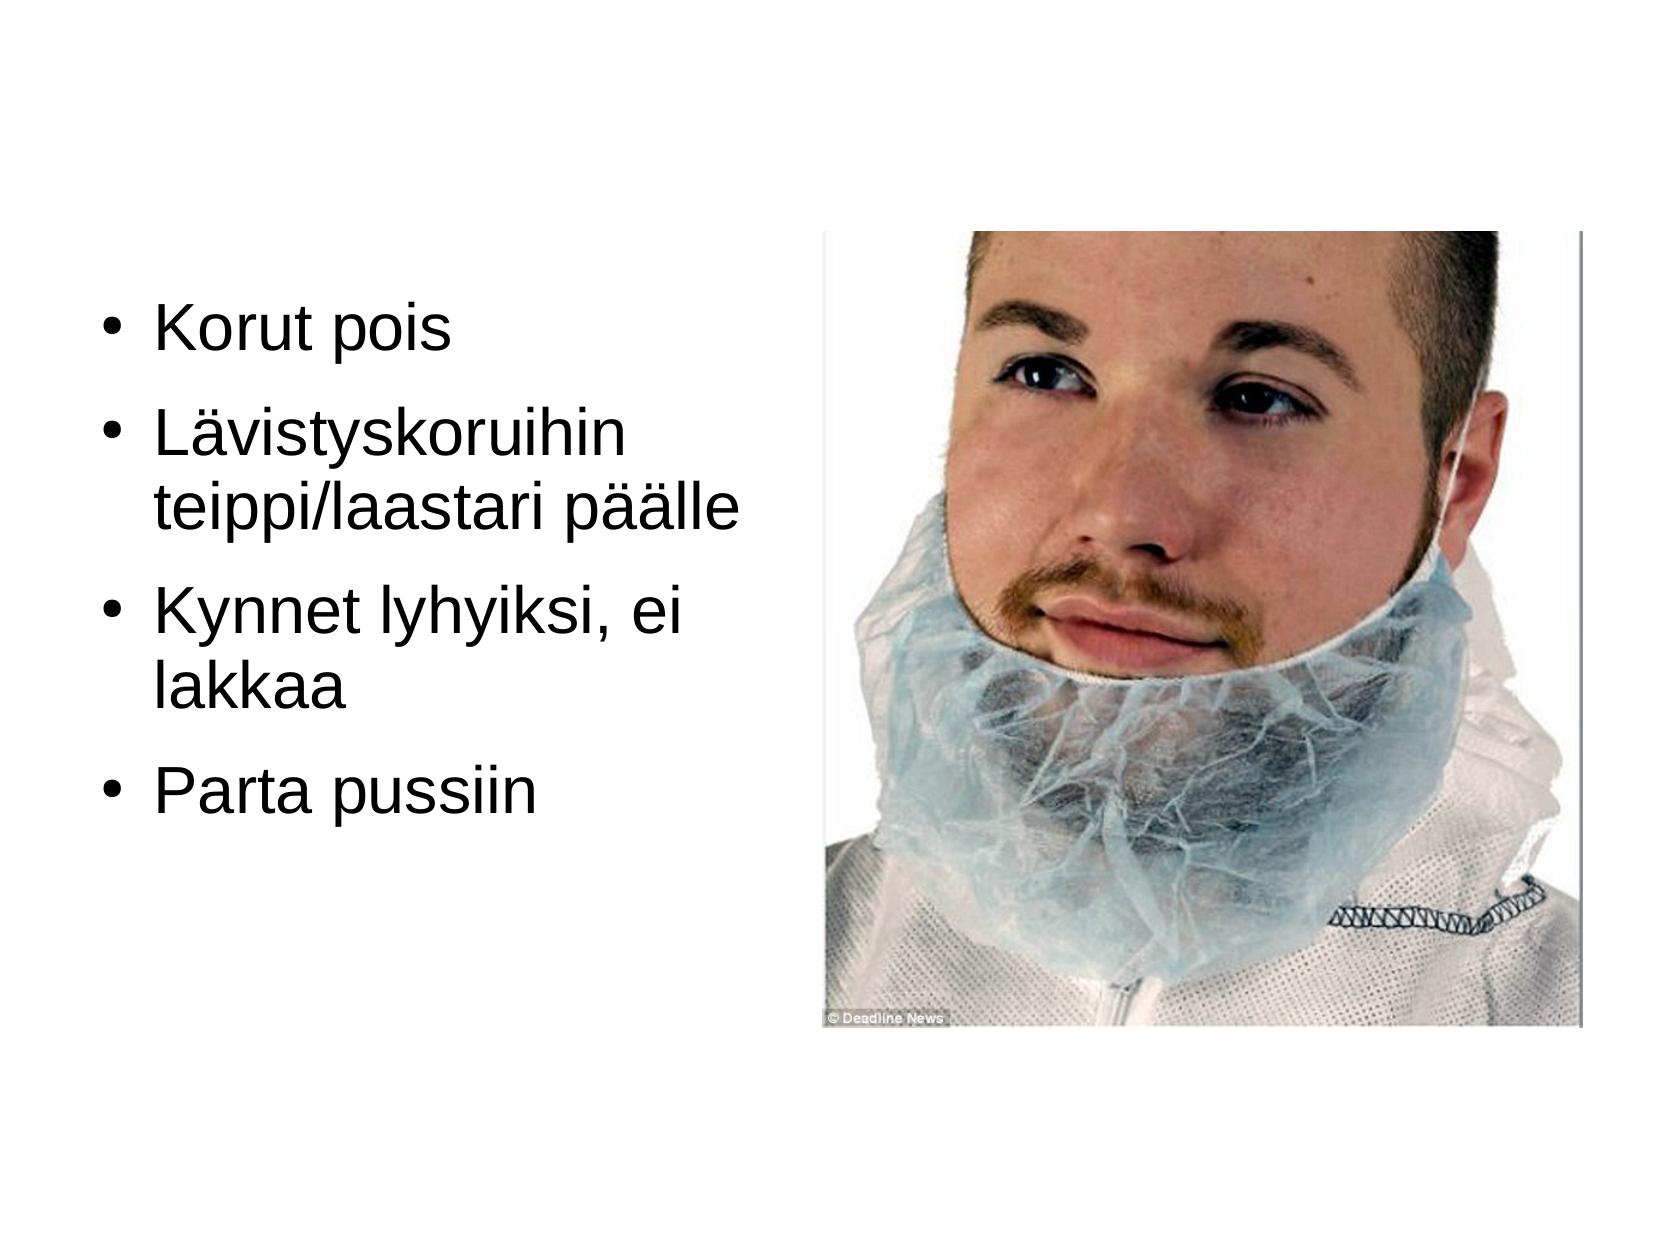

# Korut pois
Lävistyskoruihin teippi/laastari päälle
Kynnet lyhyiksi, ei lakkaa
Parta pussiin